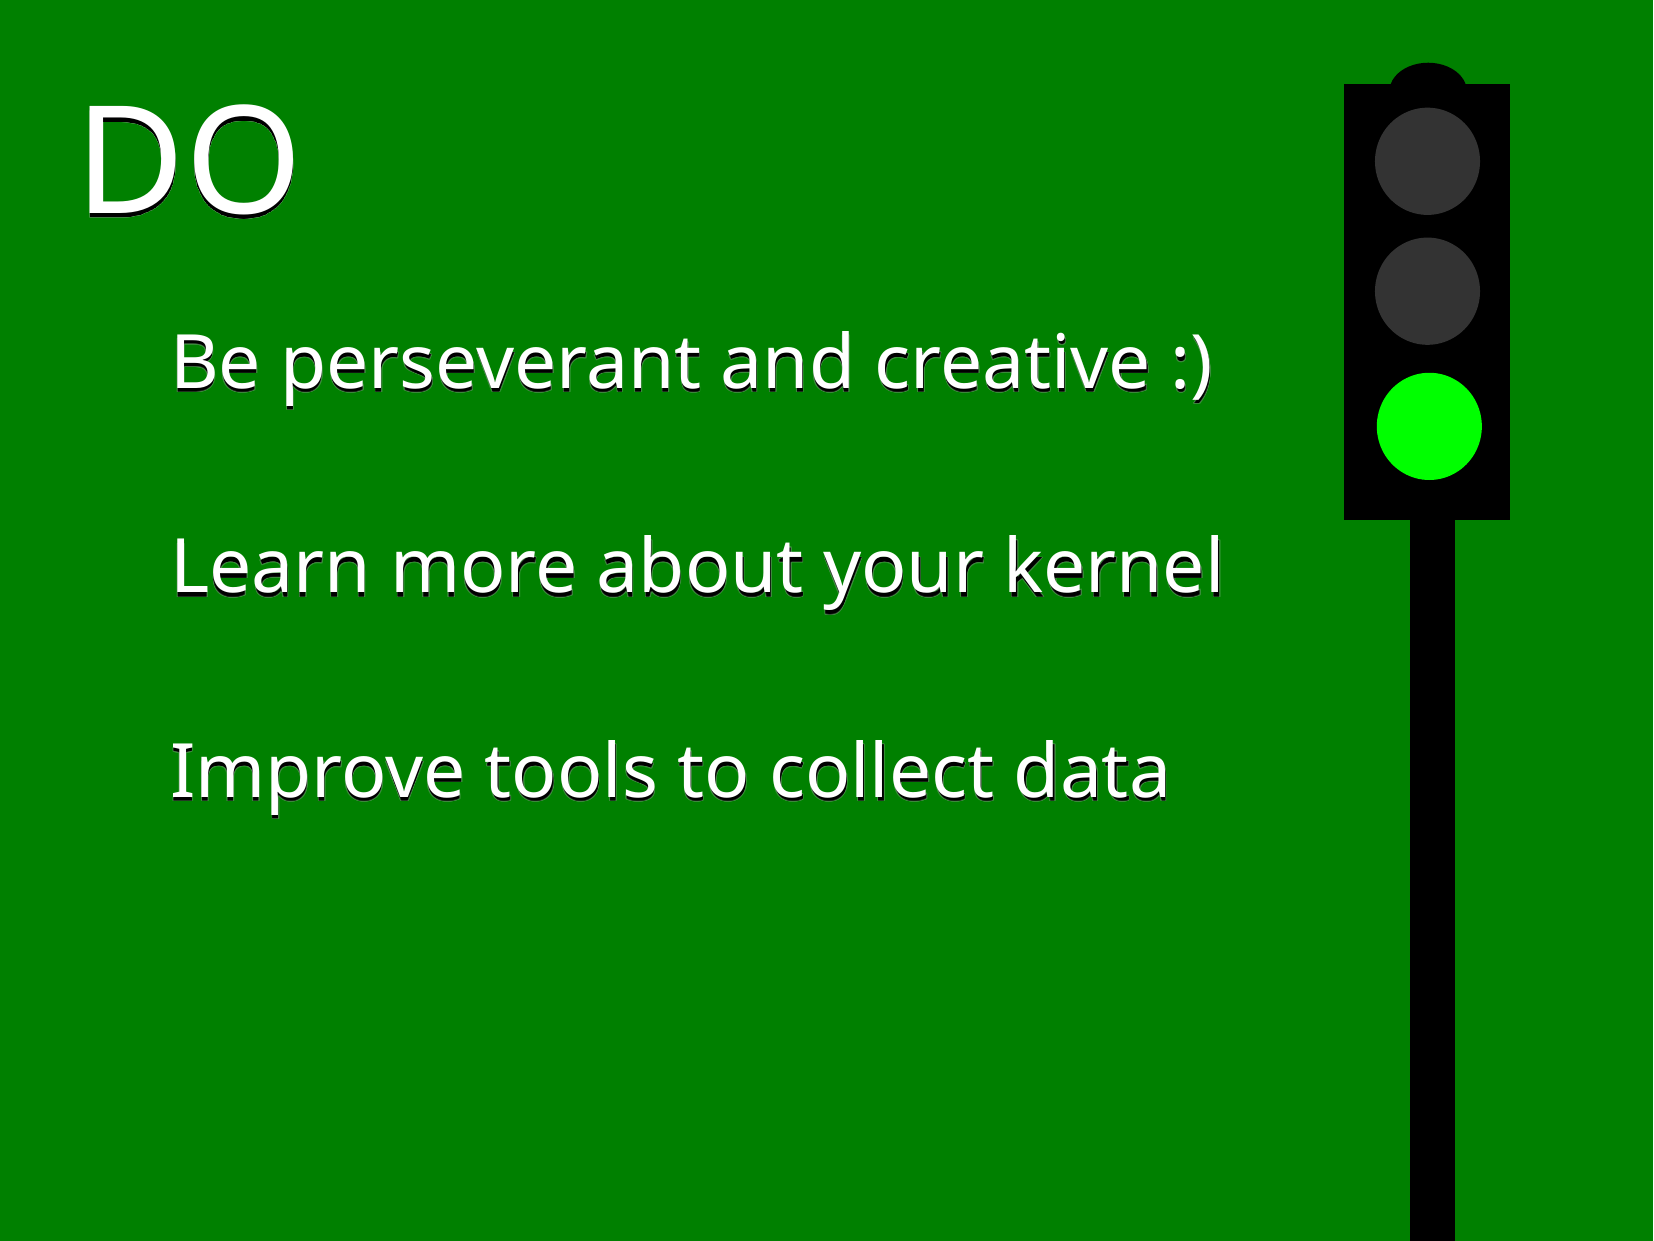

# DO
Be perseverant and creative :)
Learn more about your kernel
Improve tools to collect data